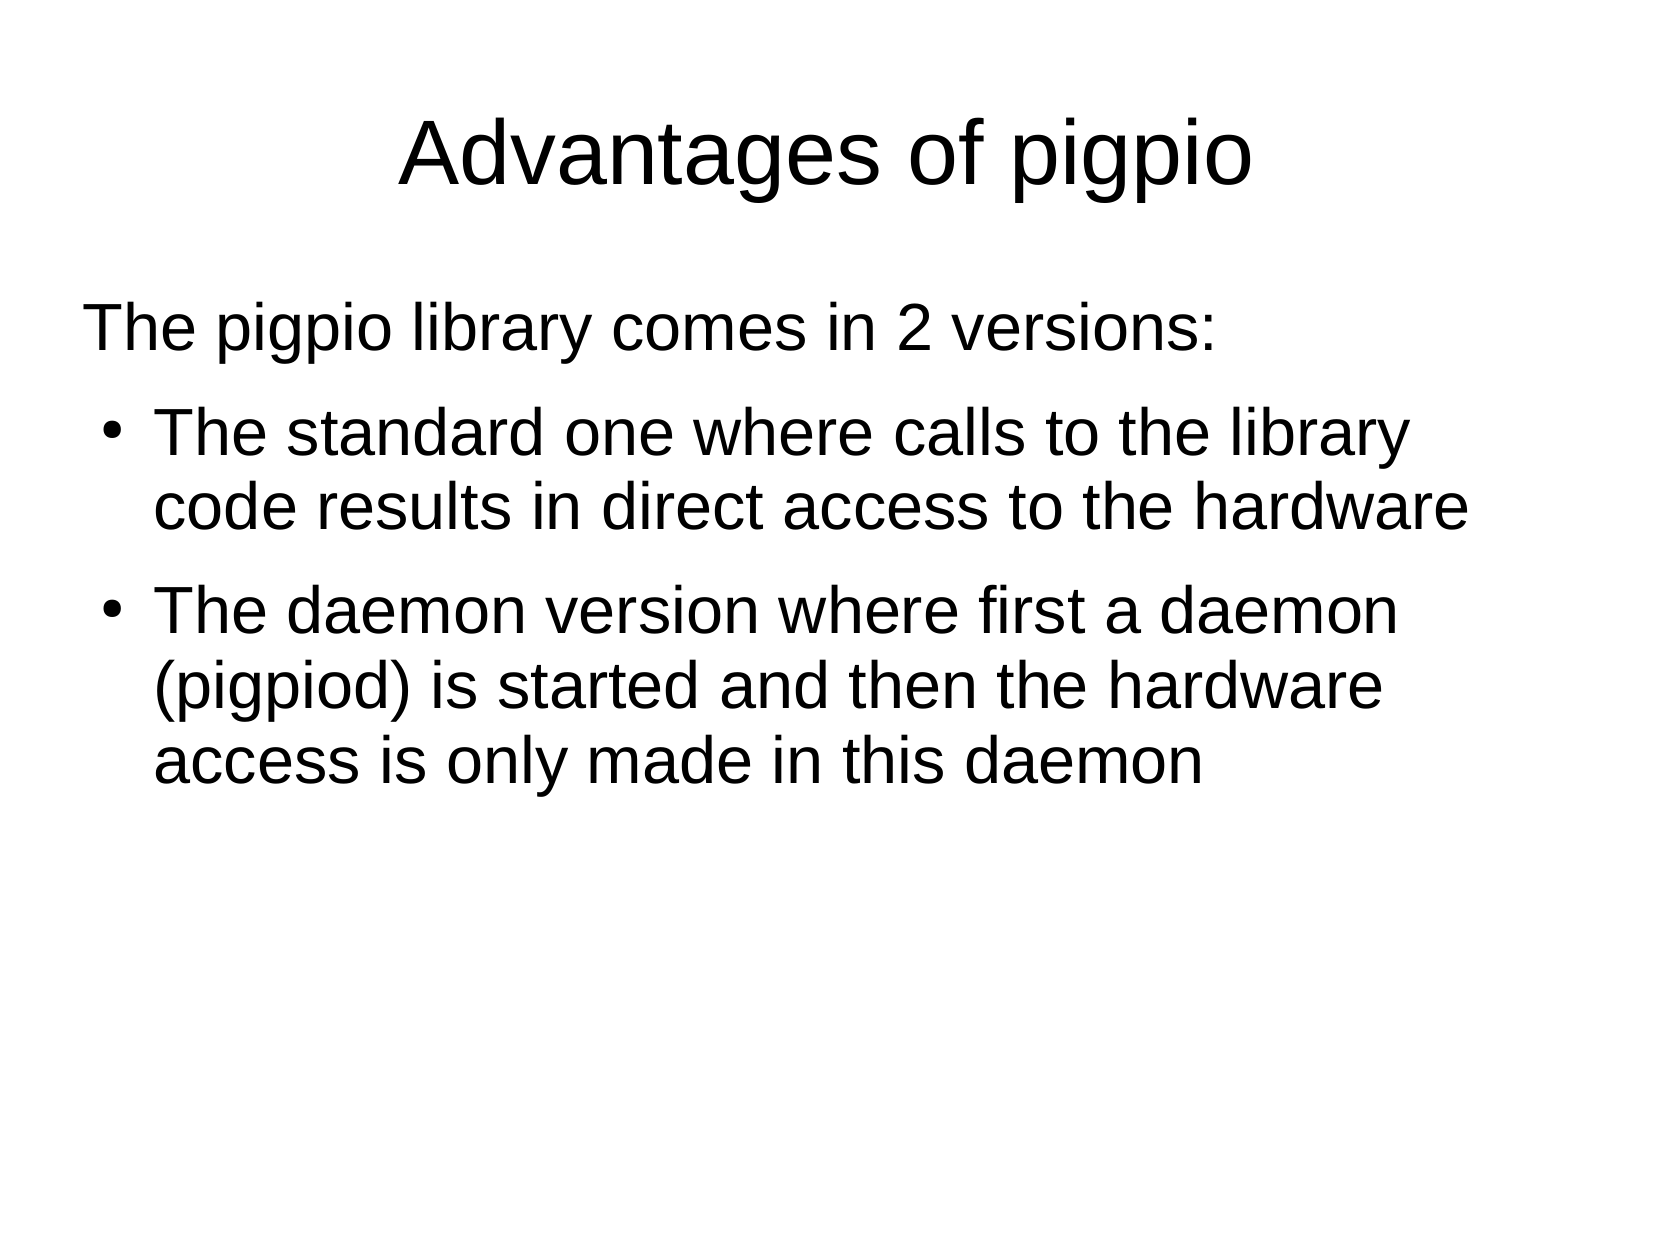

# Advantages of pigpio
The pigpio library comes in 2 versions:
The standard one where calls to the library code results in direct access to the hardware
The daemon version where first a daemon (pigpiod) is started and then the hardware access is only made in this daemon